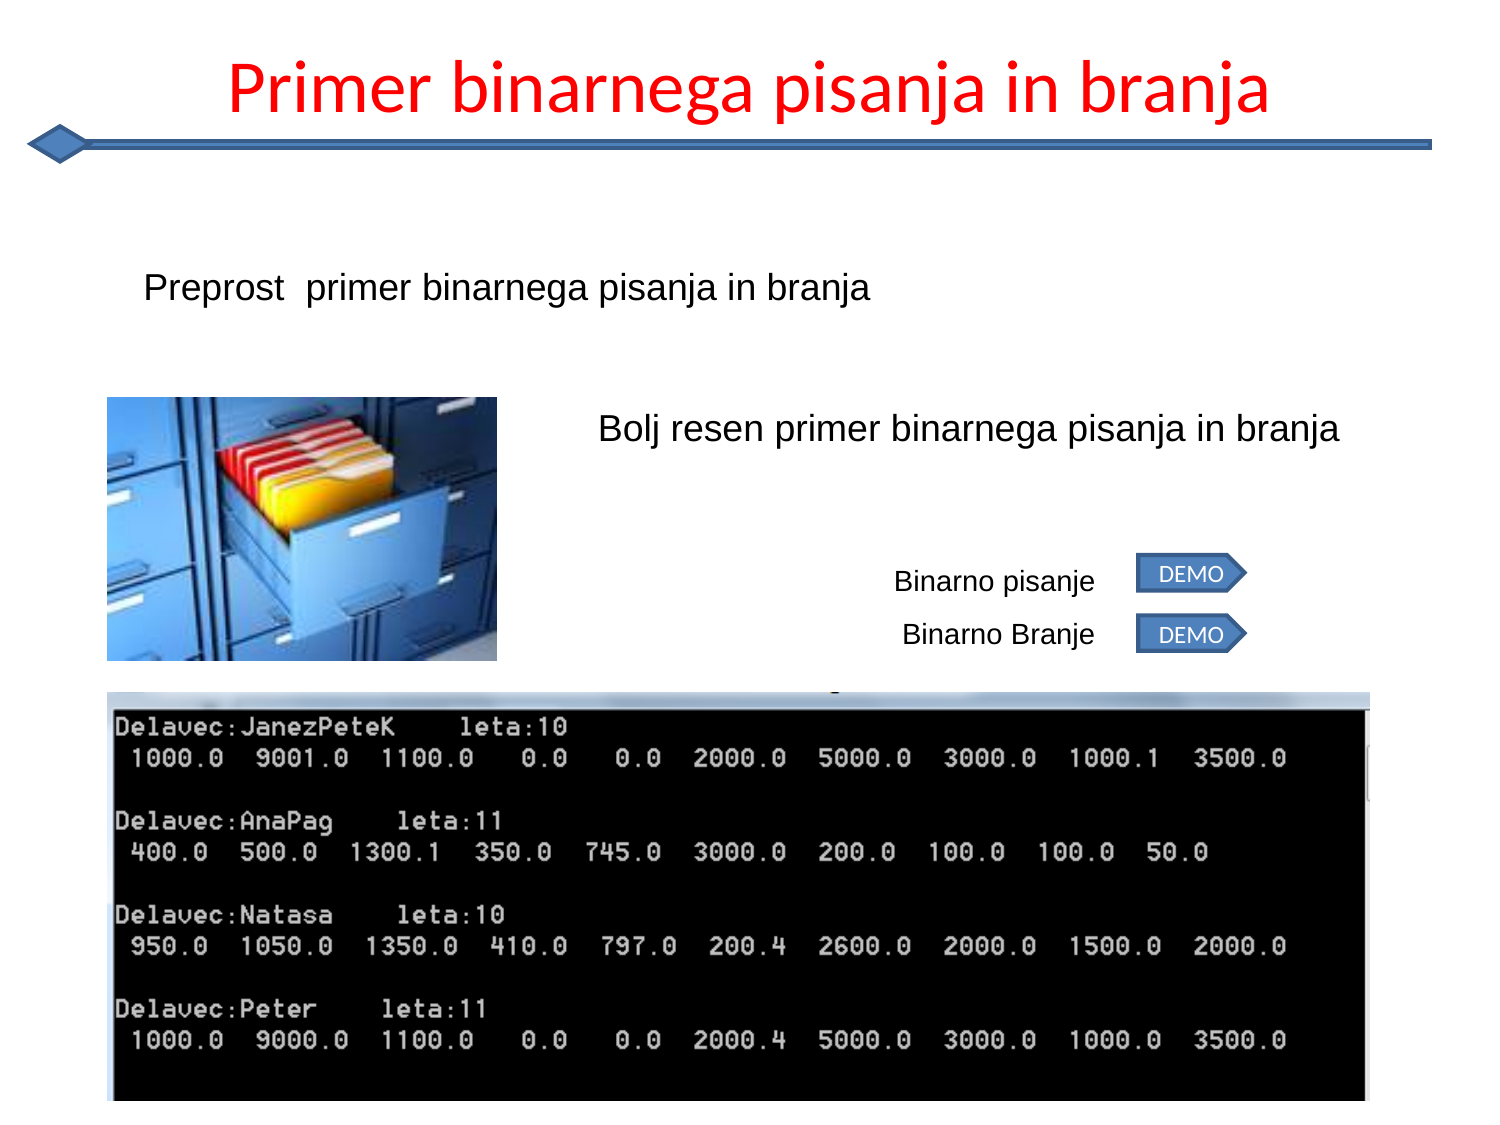

# Primer binarnega pisanja in branja
Preprost primer binarnega pisanja in branja
Bolj resen primer binarnega pisanja in branja
Binarno pisanje
DEMO
Binarno Branje
DEMO